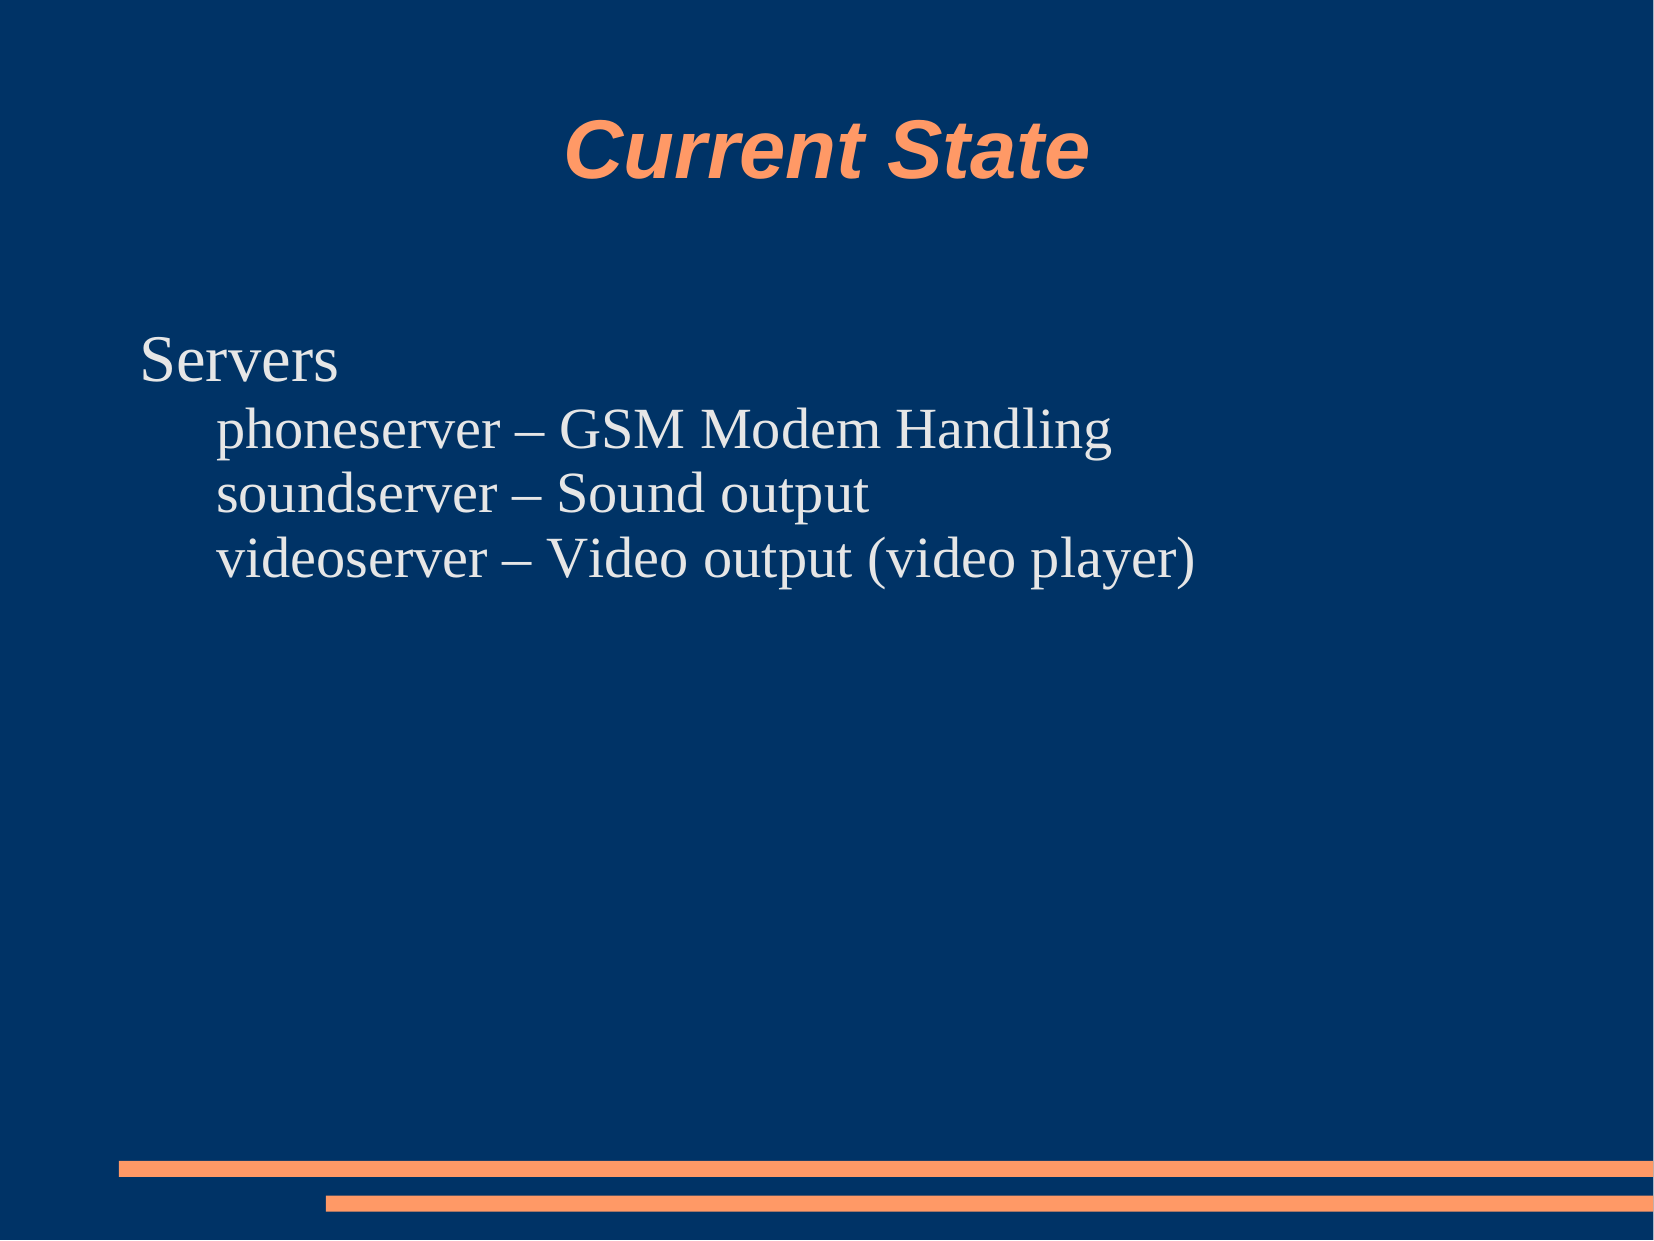

# Current State
Servers
phoneserver – GSM Modem Handling
soundserver – Sound output
videoserver – Video output (video player)